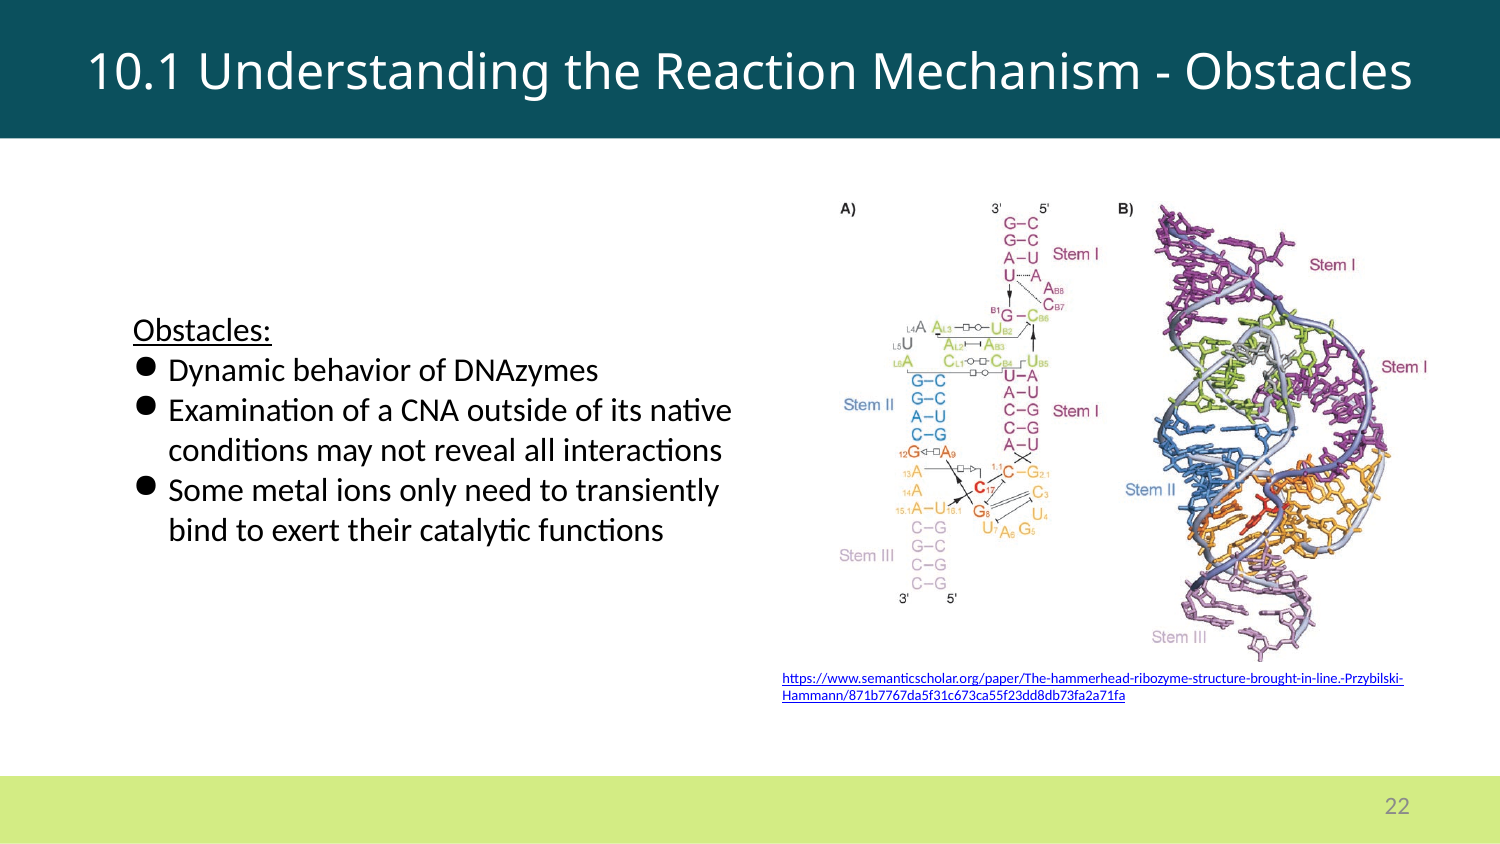

10.1 Understanding the Reaction Mechanism - Obstacles
Obstacles:
Dynamic behavior of DNAzymes
Examination of a CNA outside of its native conditions may not reveal all interactions
Some metal ions only need to transiently bind to exert their catalytic functions
https://www.semanticscholar.org/paper/The-hammerhead-ribozyme-structure-brought-in-line.-Przybilski-Hammann/871b7767da5f31c673ca55f23dd8db73fa2a71fa